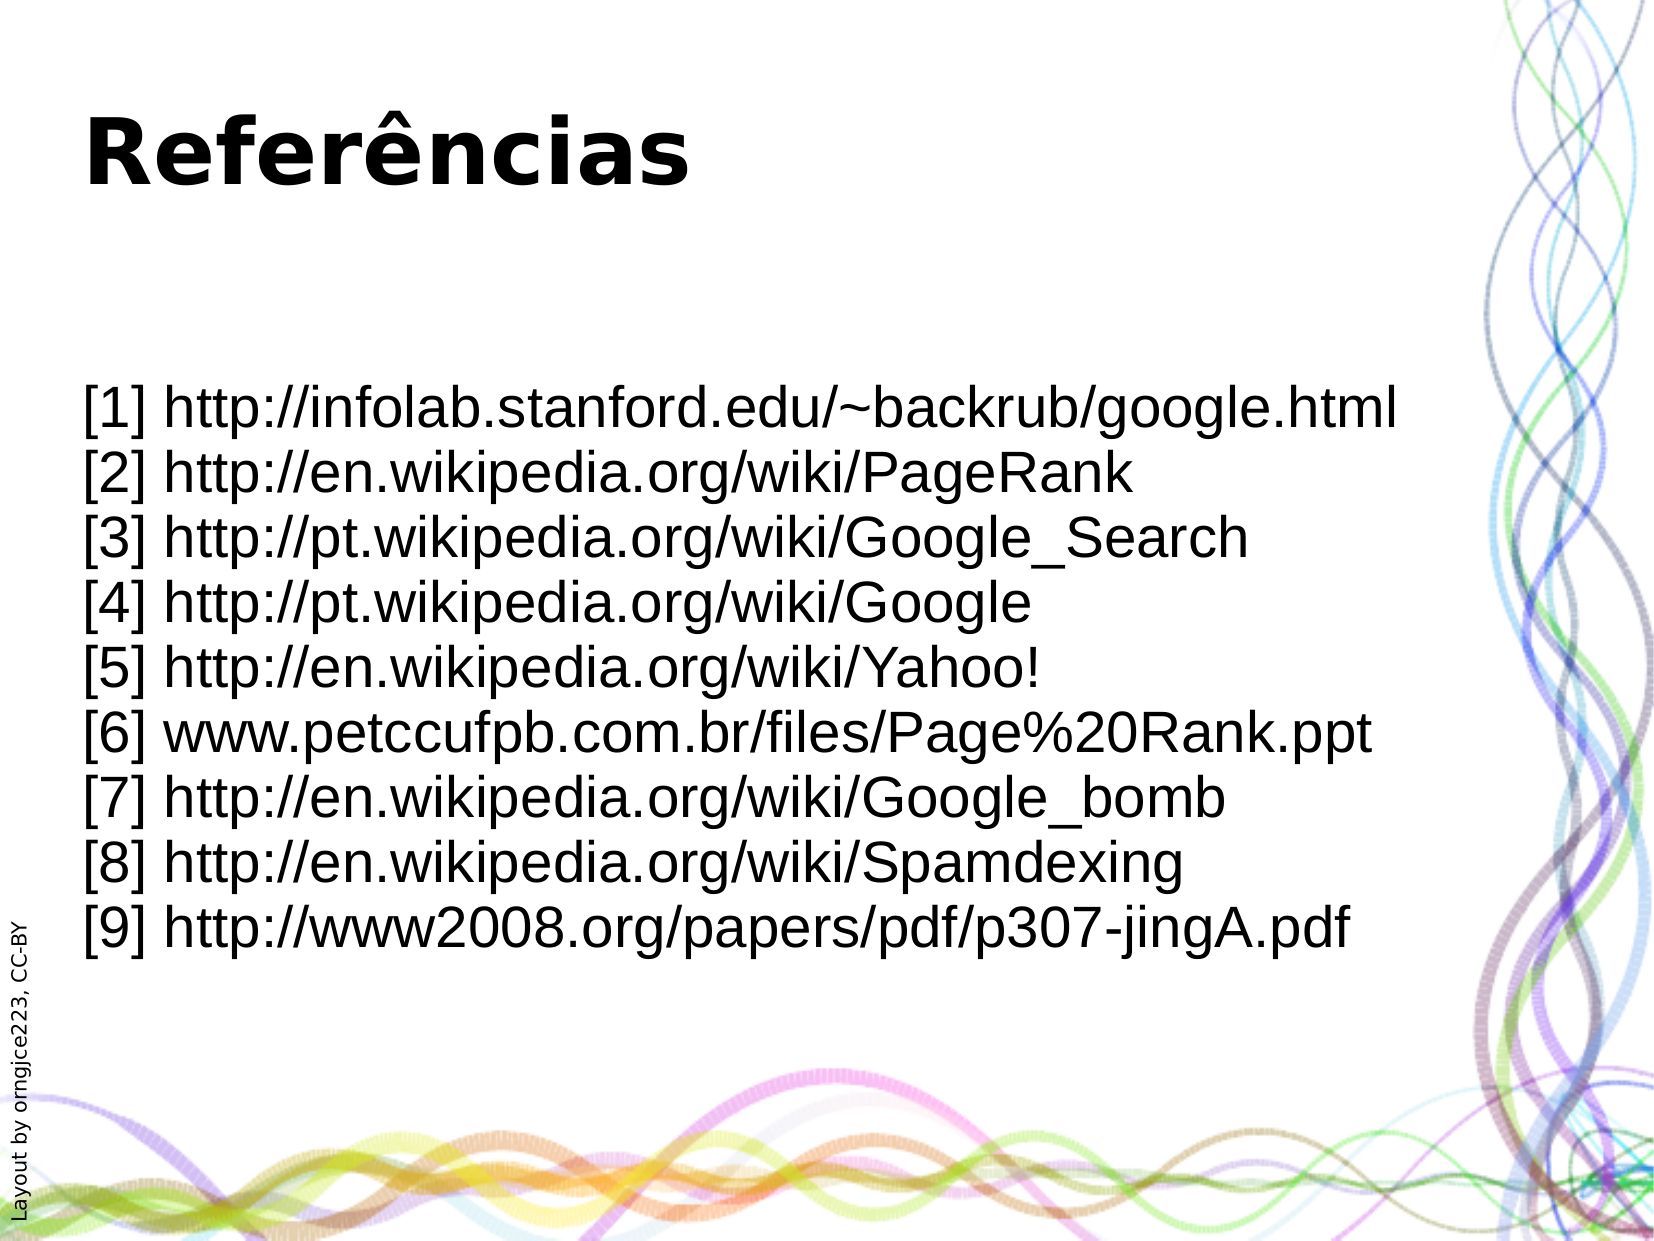

# Referências
[1] http://infolab.stanford.edu/~backrub/google.html
[2] http://en.wikipedia.org/wiki/PageRank
[3] http://pt.wikipedia.org/wiki/Google_Search
[4] http://pt.wikipedia.org/wiki/Google
[5] http://en.wikipedia.org/wiki/Yahoo!
[6] www.petccufpb.com.br/files/Page%20Rank.ppt
[7] http://en.wikipedia.org/wiki/Google_bomb
[8] http://en.wikipedia.org/wiki/Spamdexing
[9] http://www2008.org/papers/pdf/p307-jingA.pdf